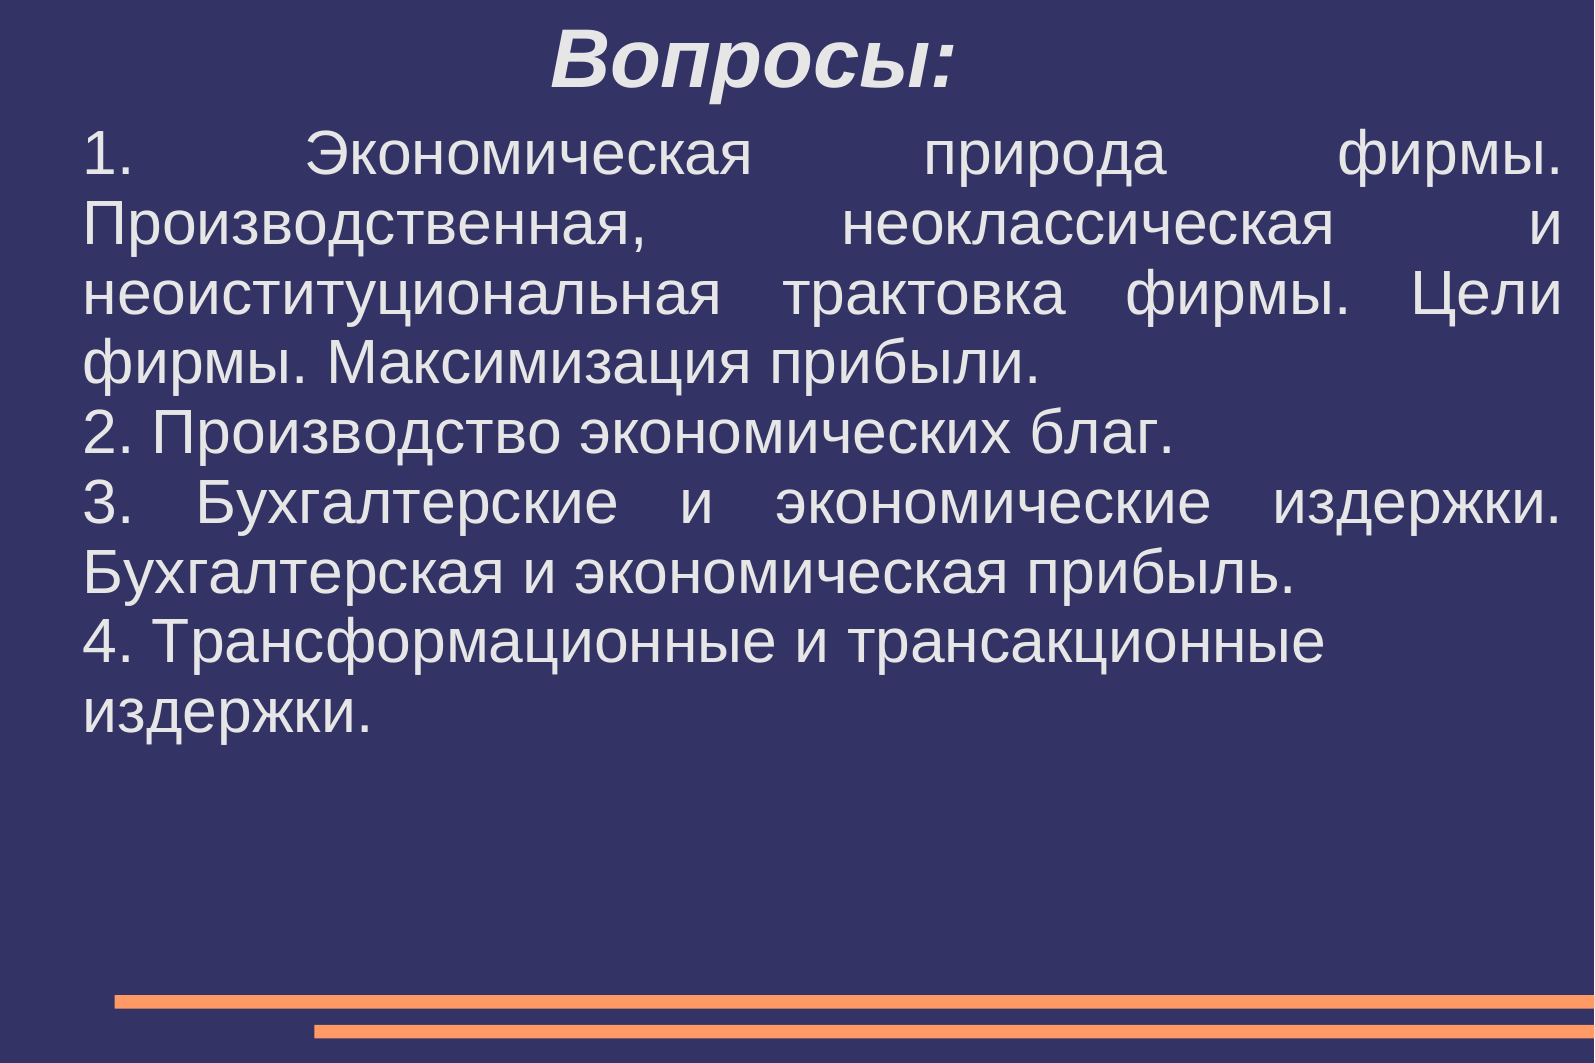

# Вопросы:
1. Экономическая природа фирмы. Производственная, неоклассическая и неоиституциональная трактовка фирмы. Цели фирмы. Максимизация прибыли.
2. Производство экономических благ.
3. Бухгалтерские и экономические издержки. Бухгалтерская и экономическая прибыль.
4. Трансформационные и трансакционные издержки.